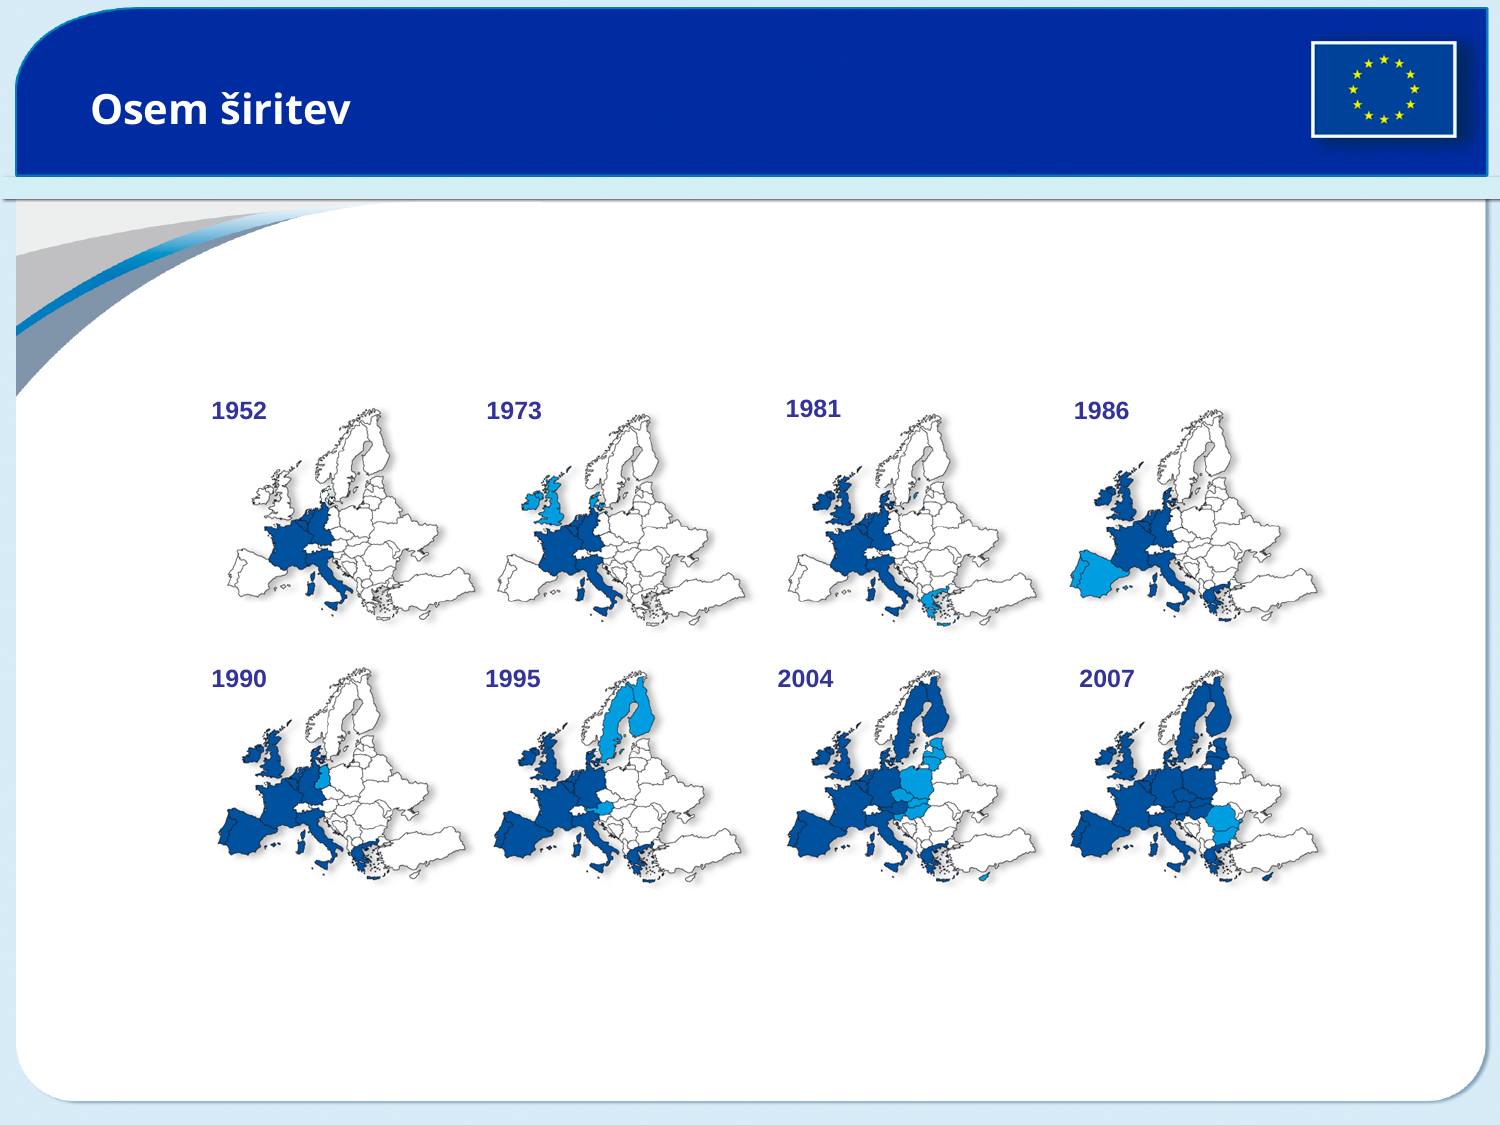

# Osem širitev
1981
1952
1973
1986
1990
1995
2004
2007